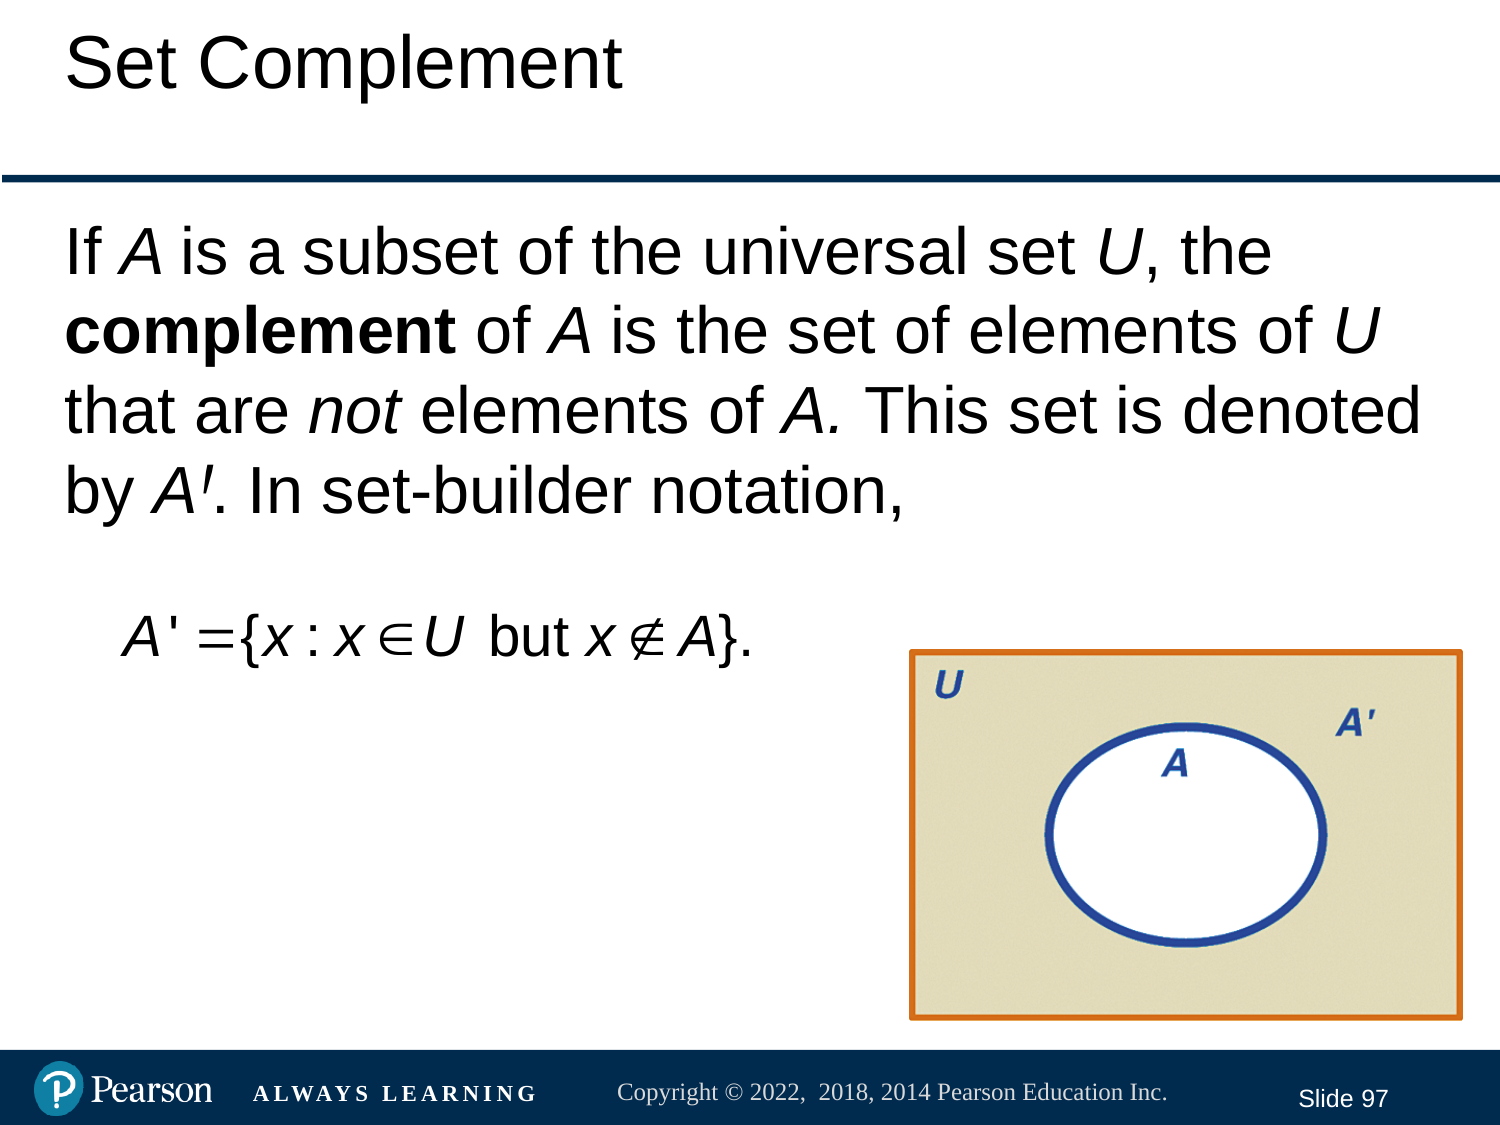

# Set Complement
If A is a subset of the universal set U, the complement of A is the set of elements of U that are not elements of A. This set is denoted by AꞋ. In set-builder notation,